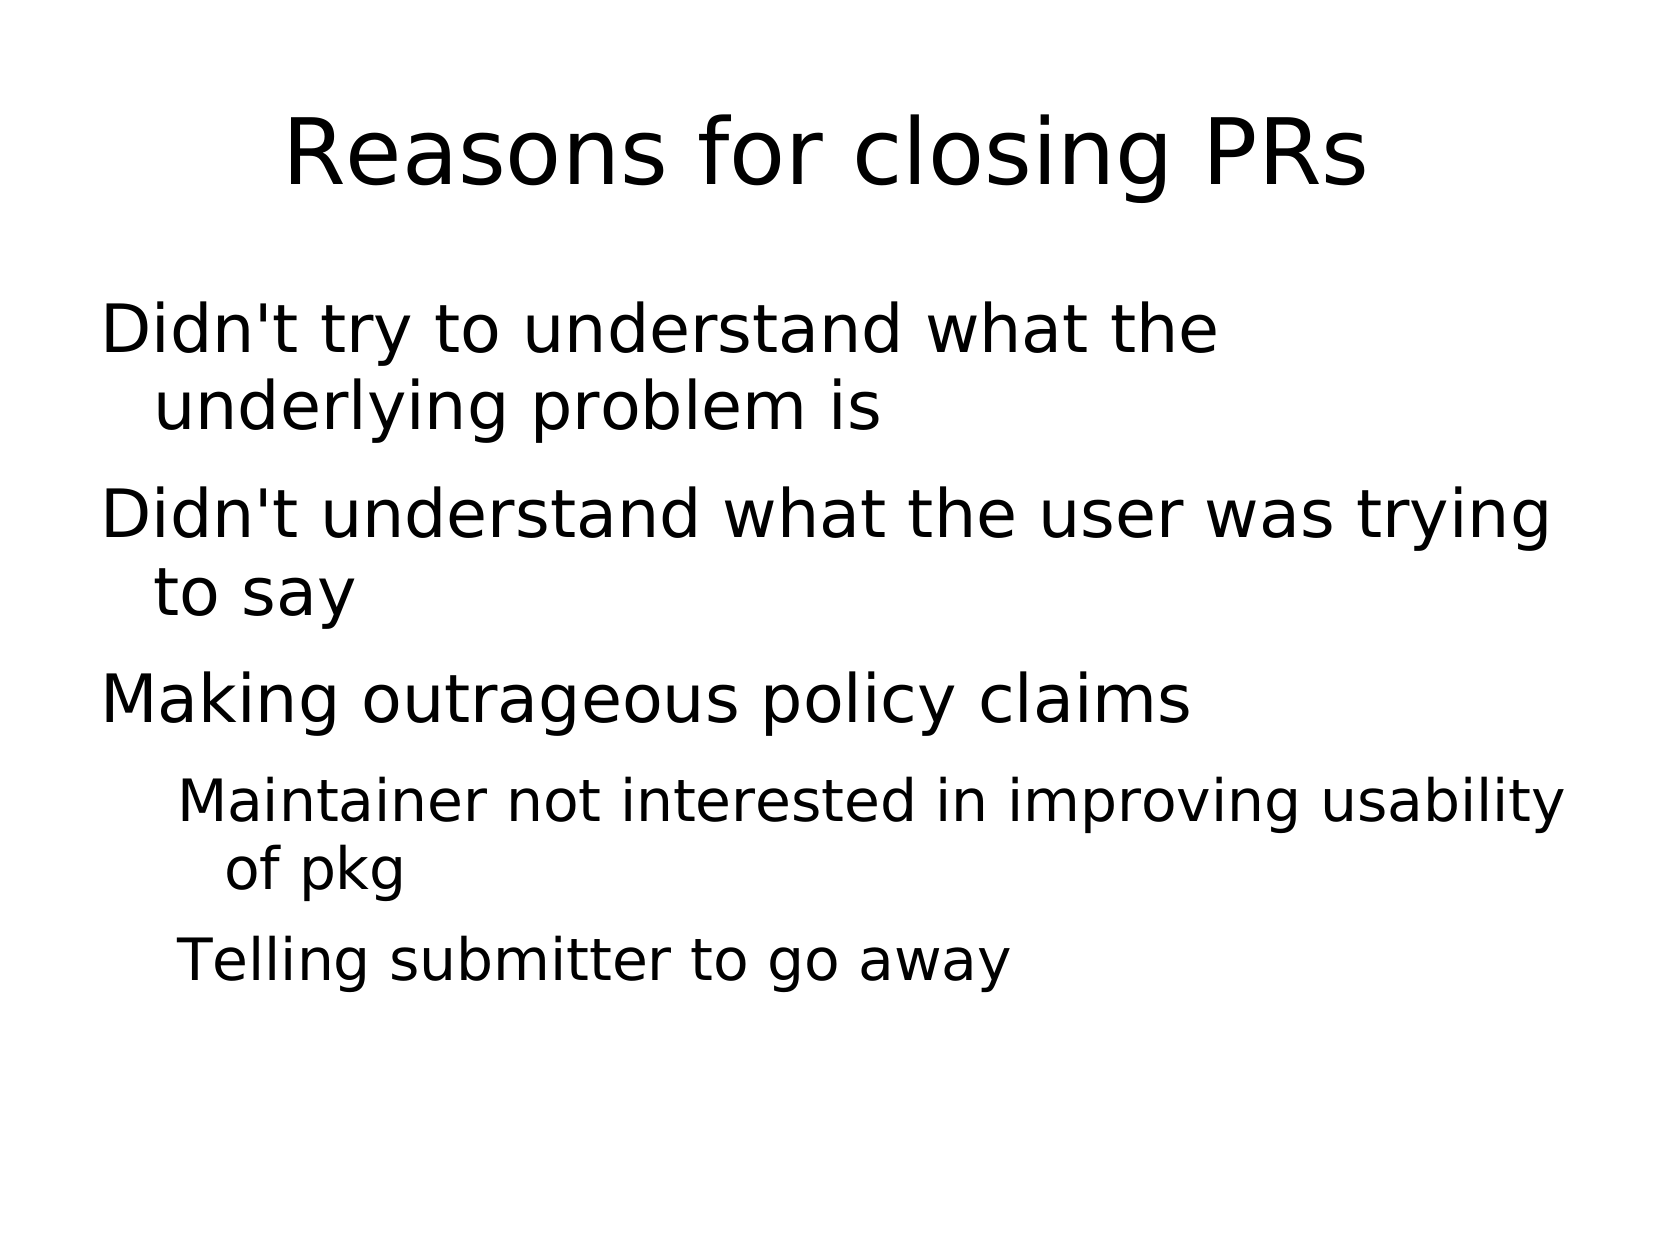

# Reasons for closing PRs
Didn't try to understand what the underlying problem is
Didn't understand what the user was trying to say
Making outrageous policy claims
Maintainer not interested in improving usability of pkg
Telling submitter to go away